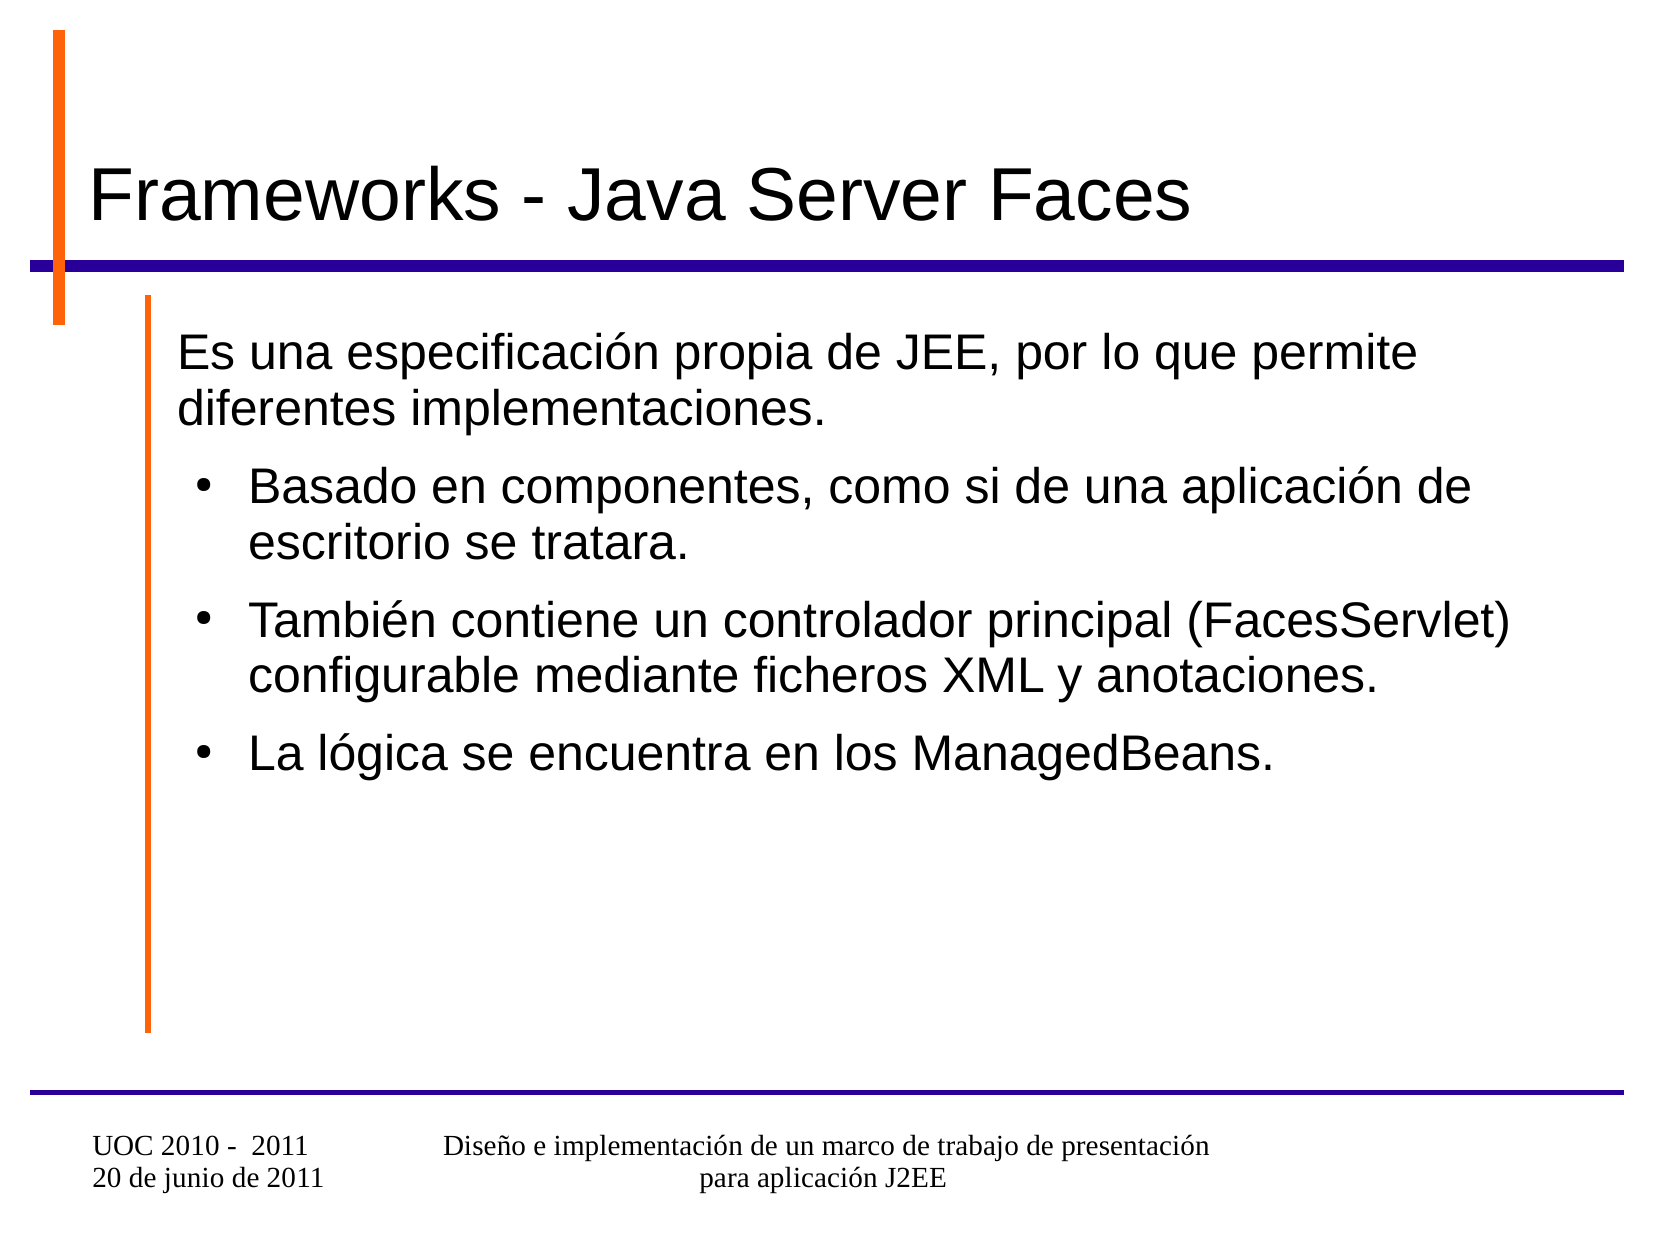

# Frameworks - Java Server Faces
Es una especificación propia de JEE, por lo que permite diferentes implementaciones.
Basado en componentes, como si de una aplicación de escritorio se tratara.
También contiene un controlador principal (FacesServlet) configurable mediante ficheros XML y anotaciones.
La lógica se encuentra en los ManagedBeans.